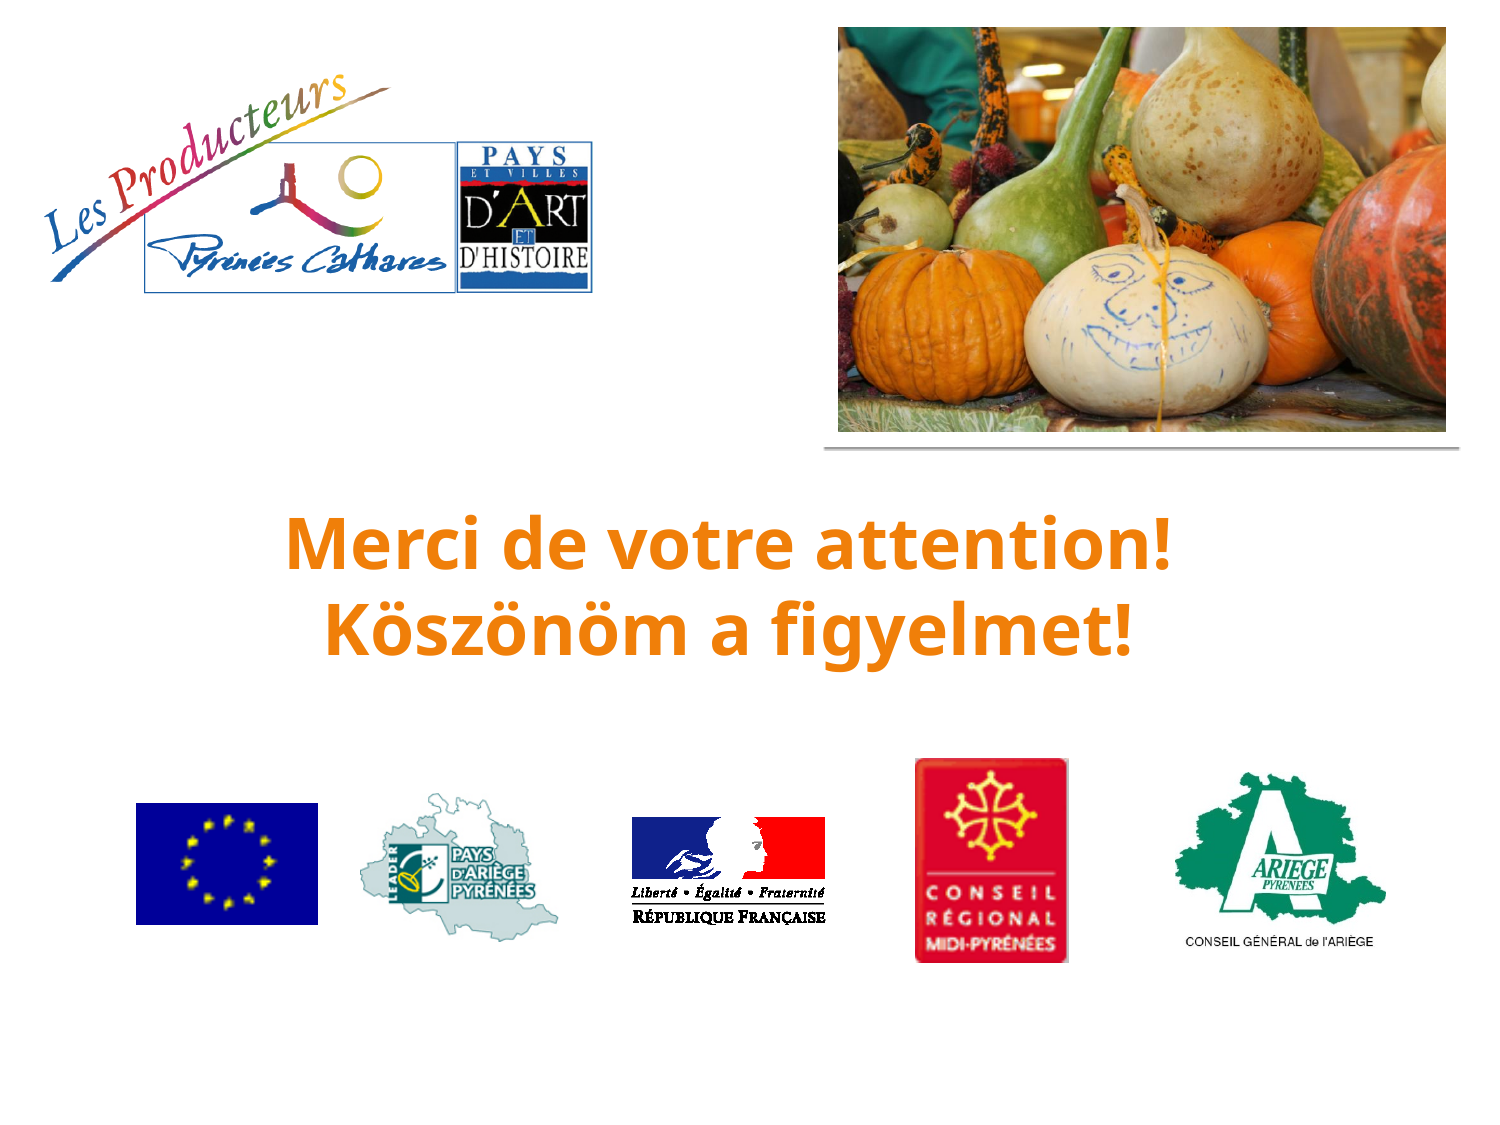

# Merci de votre attention! Köszönöm a figyelmet!